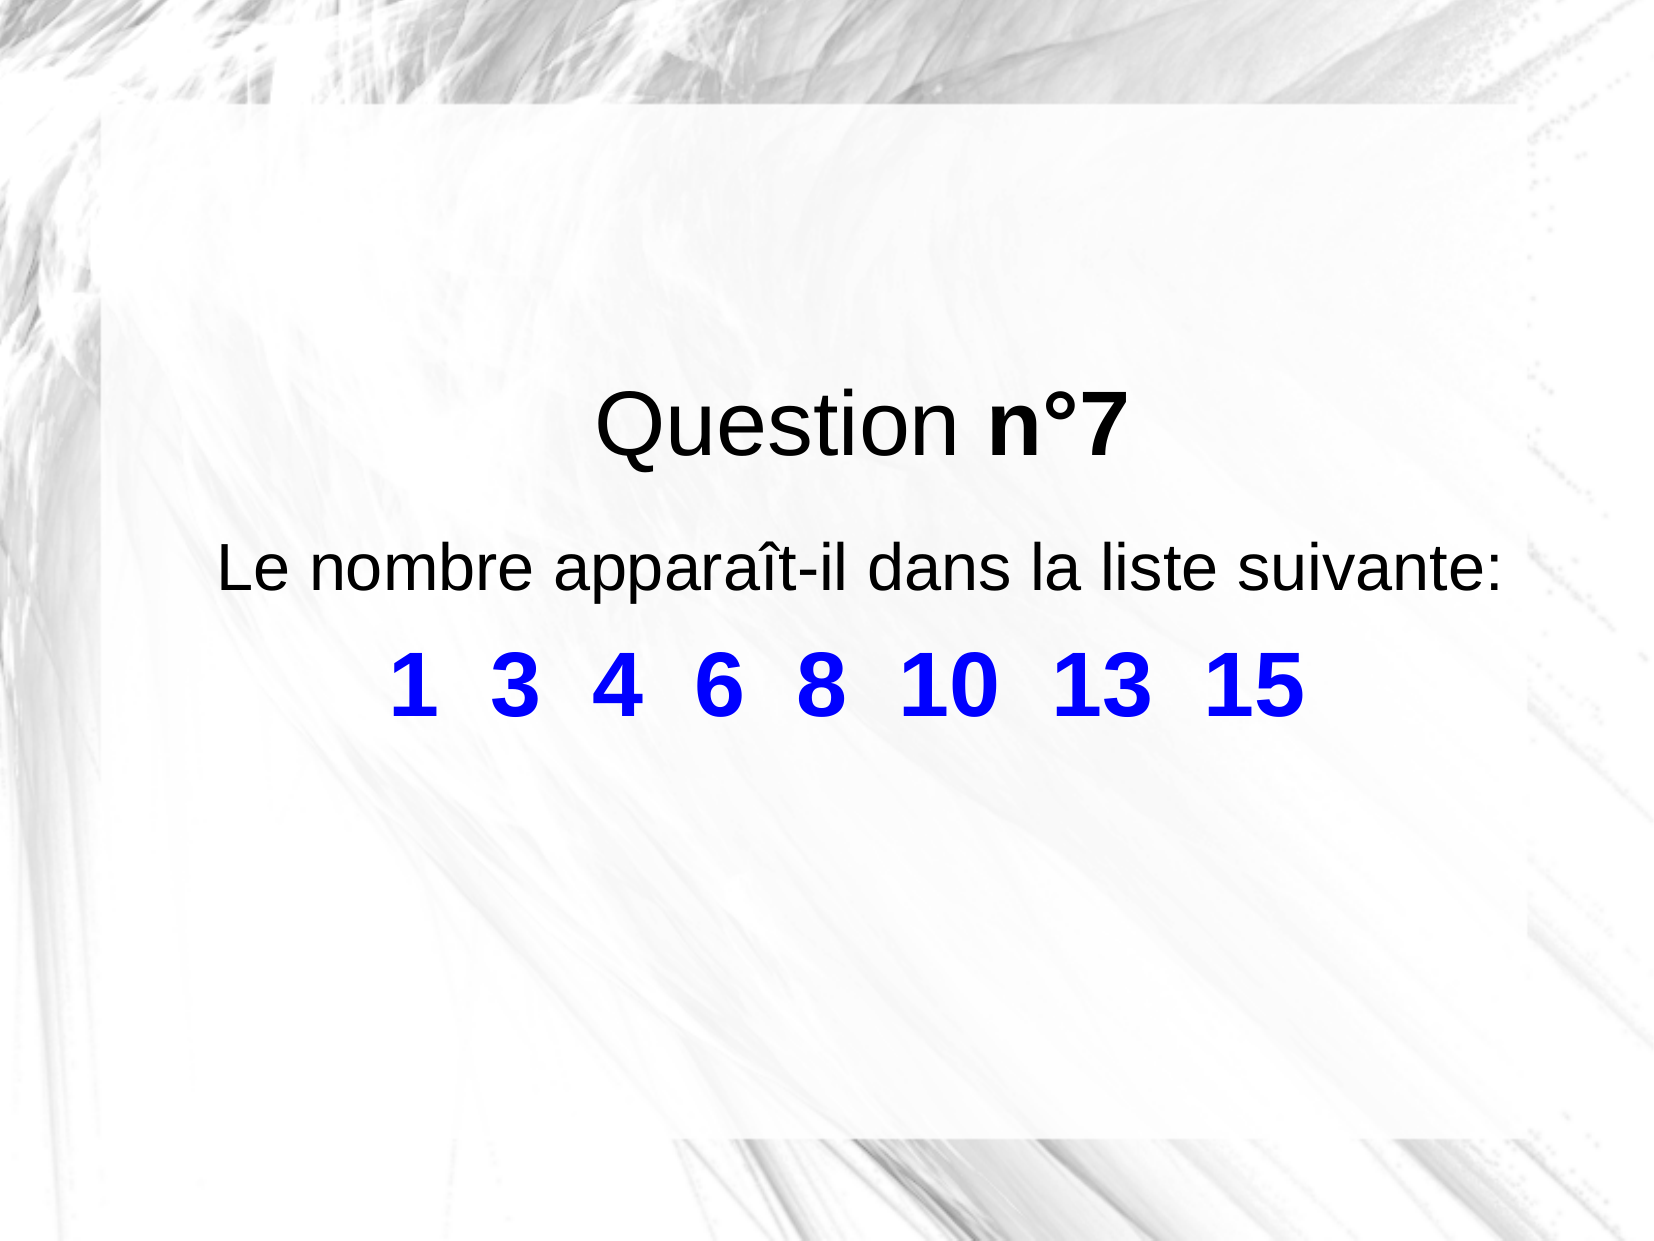

Question n°7
Le nombre apparaît-il dans la liste suivante:
1 3 4 6 8 10 13 15
#